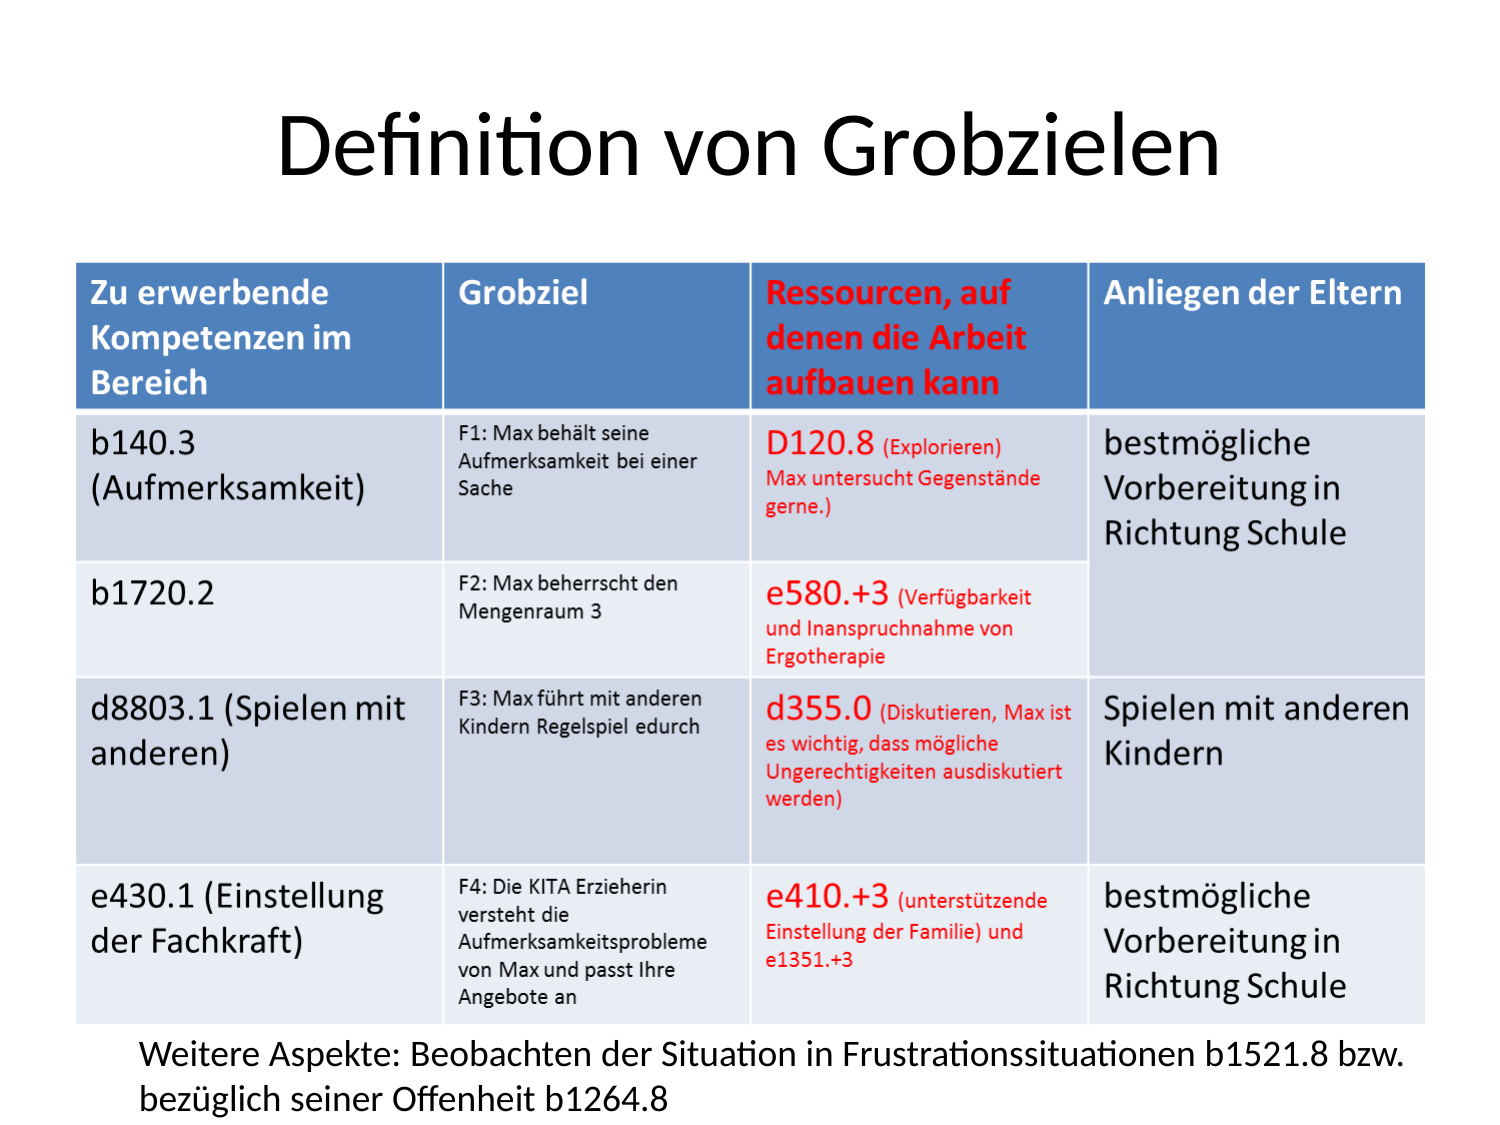

# Definition von Grobzielen
Weitere Aspekte: Beobachten der Situation in Frustrationssituationen b1521.8 bzw.
bezüglich seiner Offenheit b1264.8